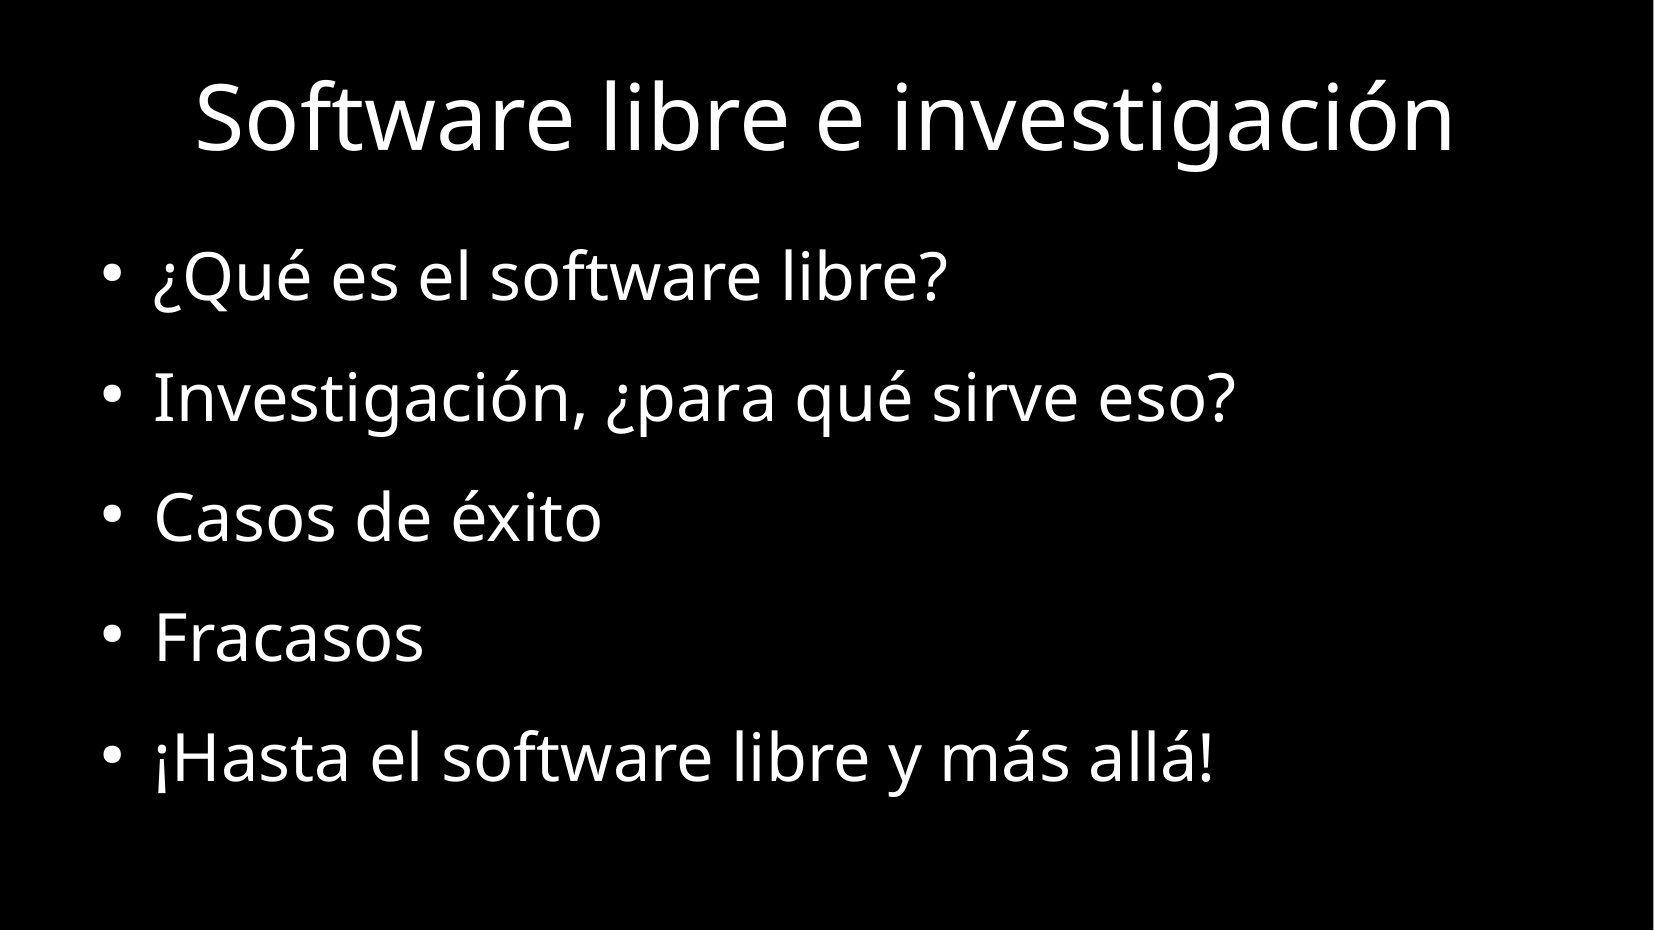

# Software libre e investigación
¿Qué es el software libre?
Investigación, ¿para qué sirve eso?
Casos de éxito
Fracasos
¡Hasta el software libre y más allá!